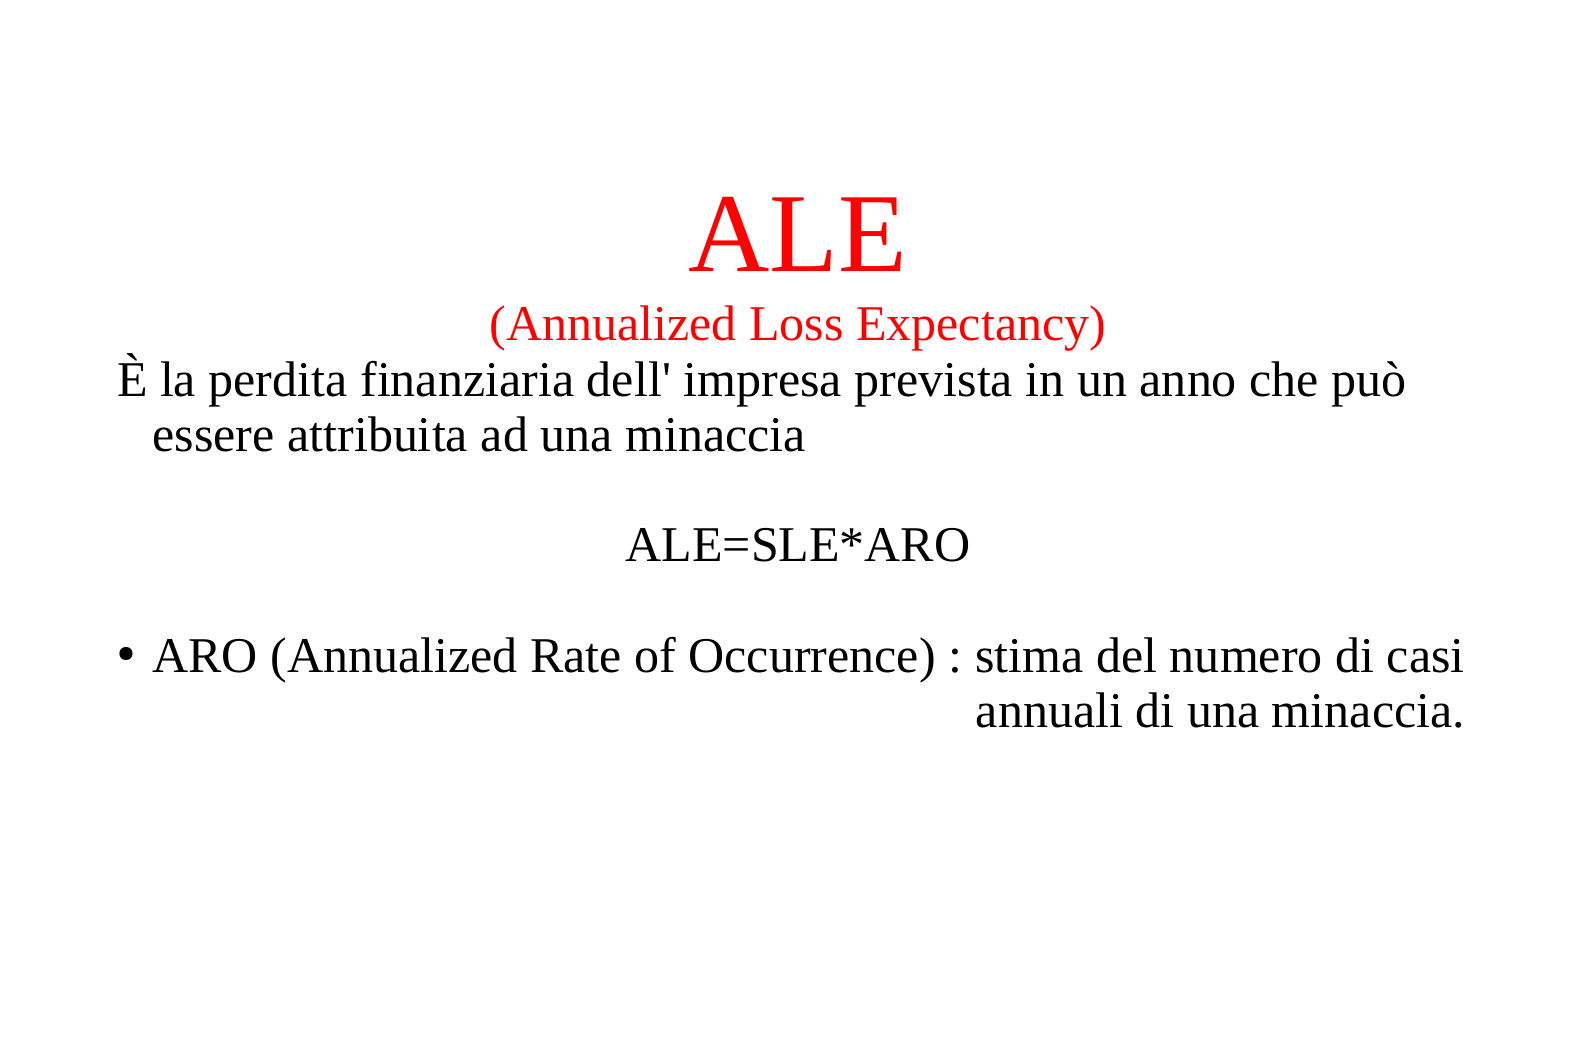

# ALE
(Annualized Loss Expectancy)
È la perdita finanziaria dell' impresa prevista in un anno che può essere attribuita ad una minaccia
ALE=SLE*ARO
ARO (Annualized Rate of Occurrence) : stima del numero di casi annuali di una minaccia.